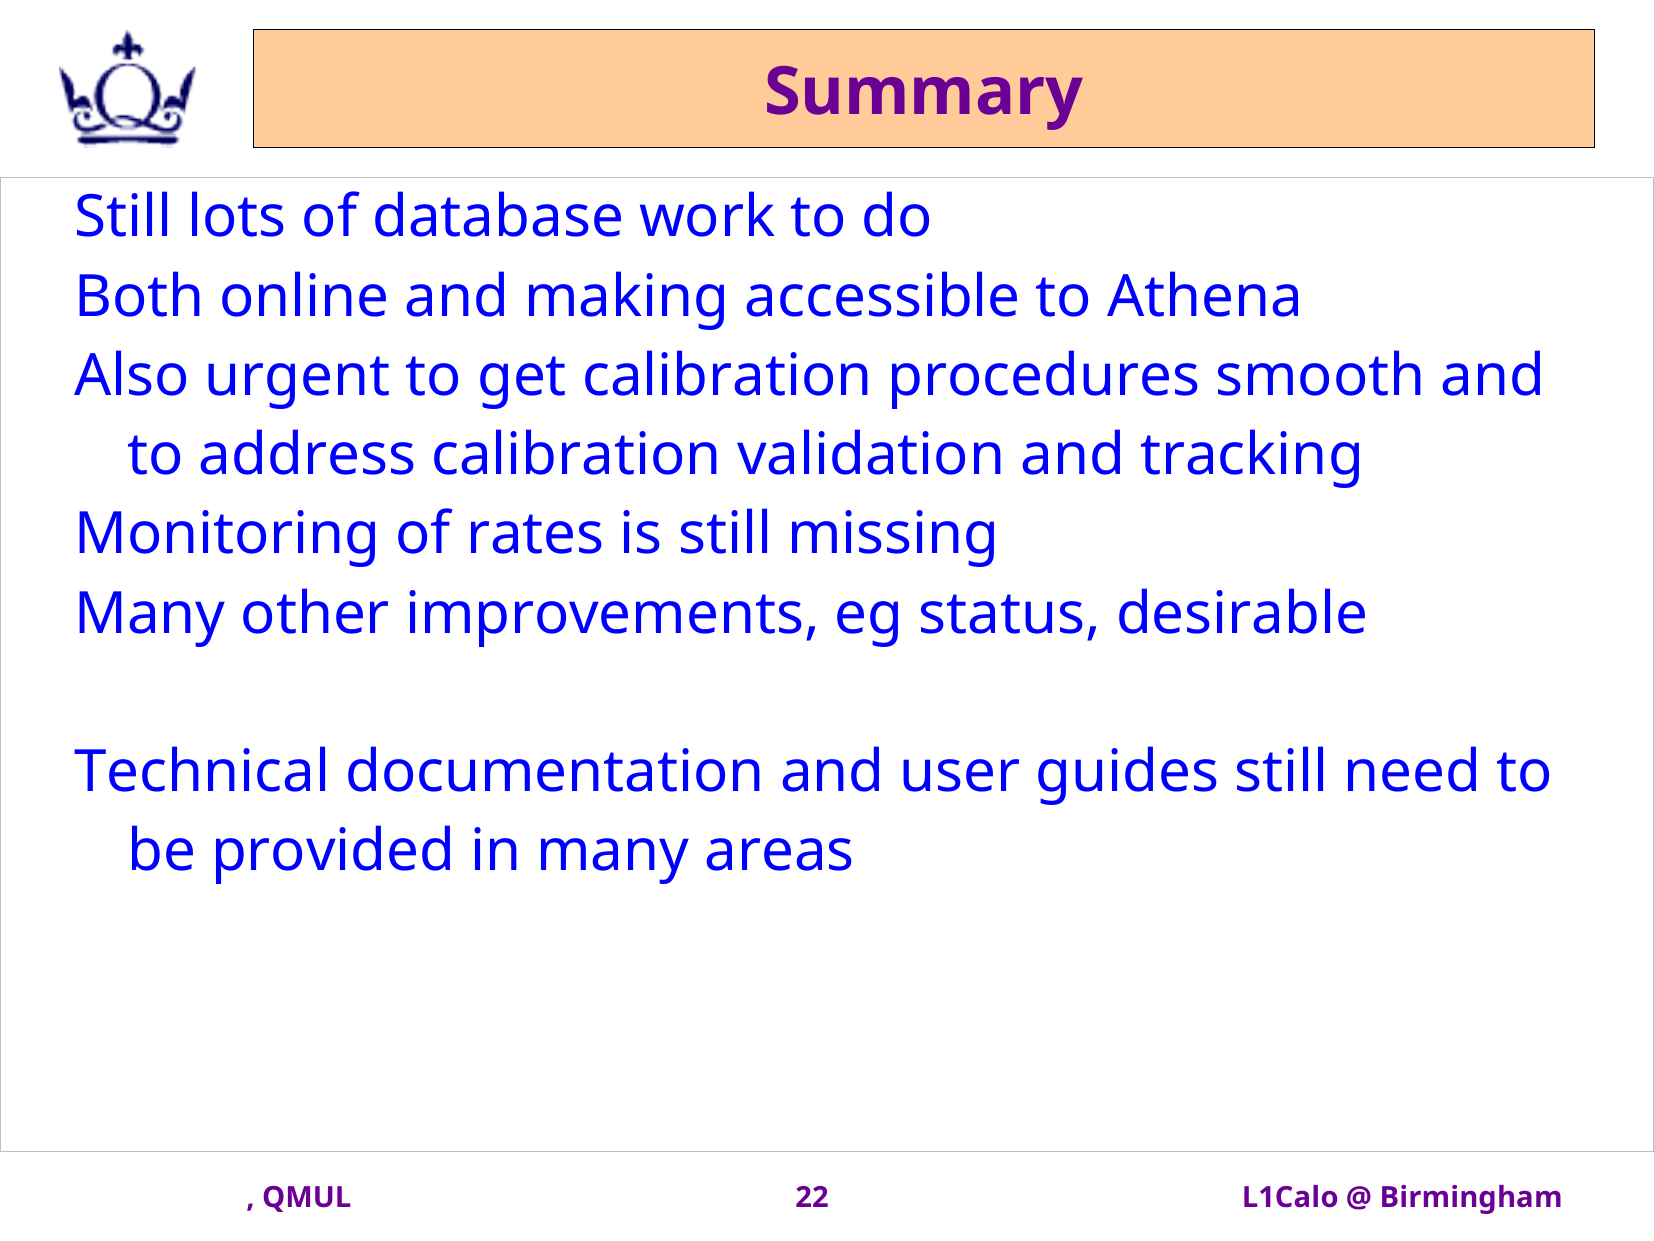

# Summary
Still lots of database work to do
Both online and making accessible to Athena
Also urgent to get calibration procedures smooth and to address calibration validation and tracking
Monitoring of rates is still missing
Many other improvements, eg status, desirable
Technical documentation and user guides still need to be provided in many areas